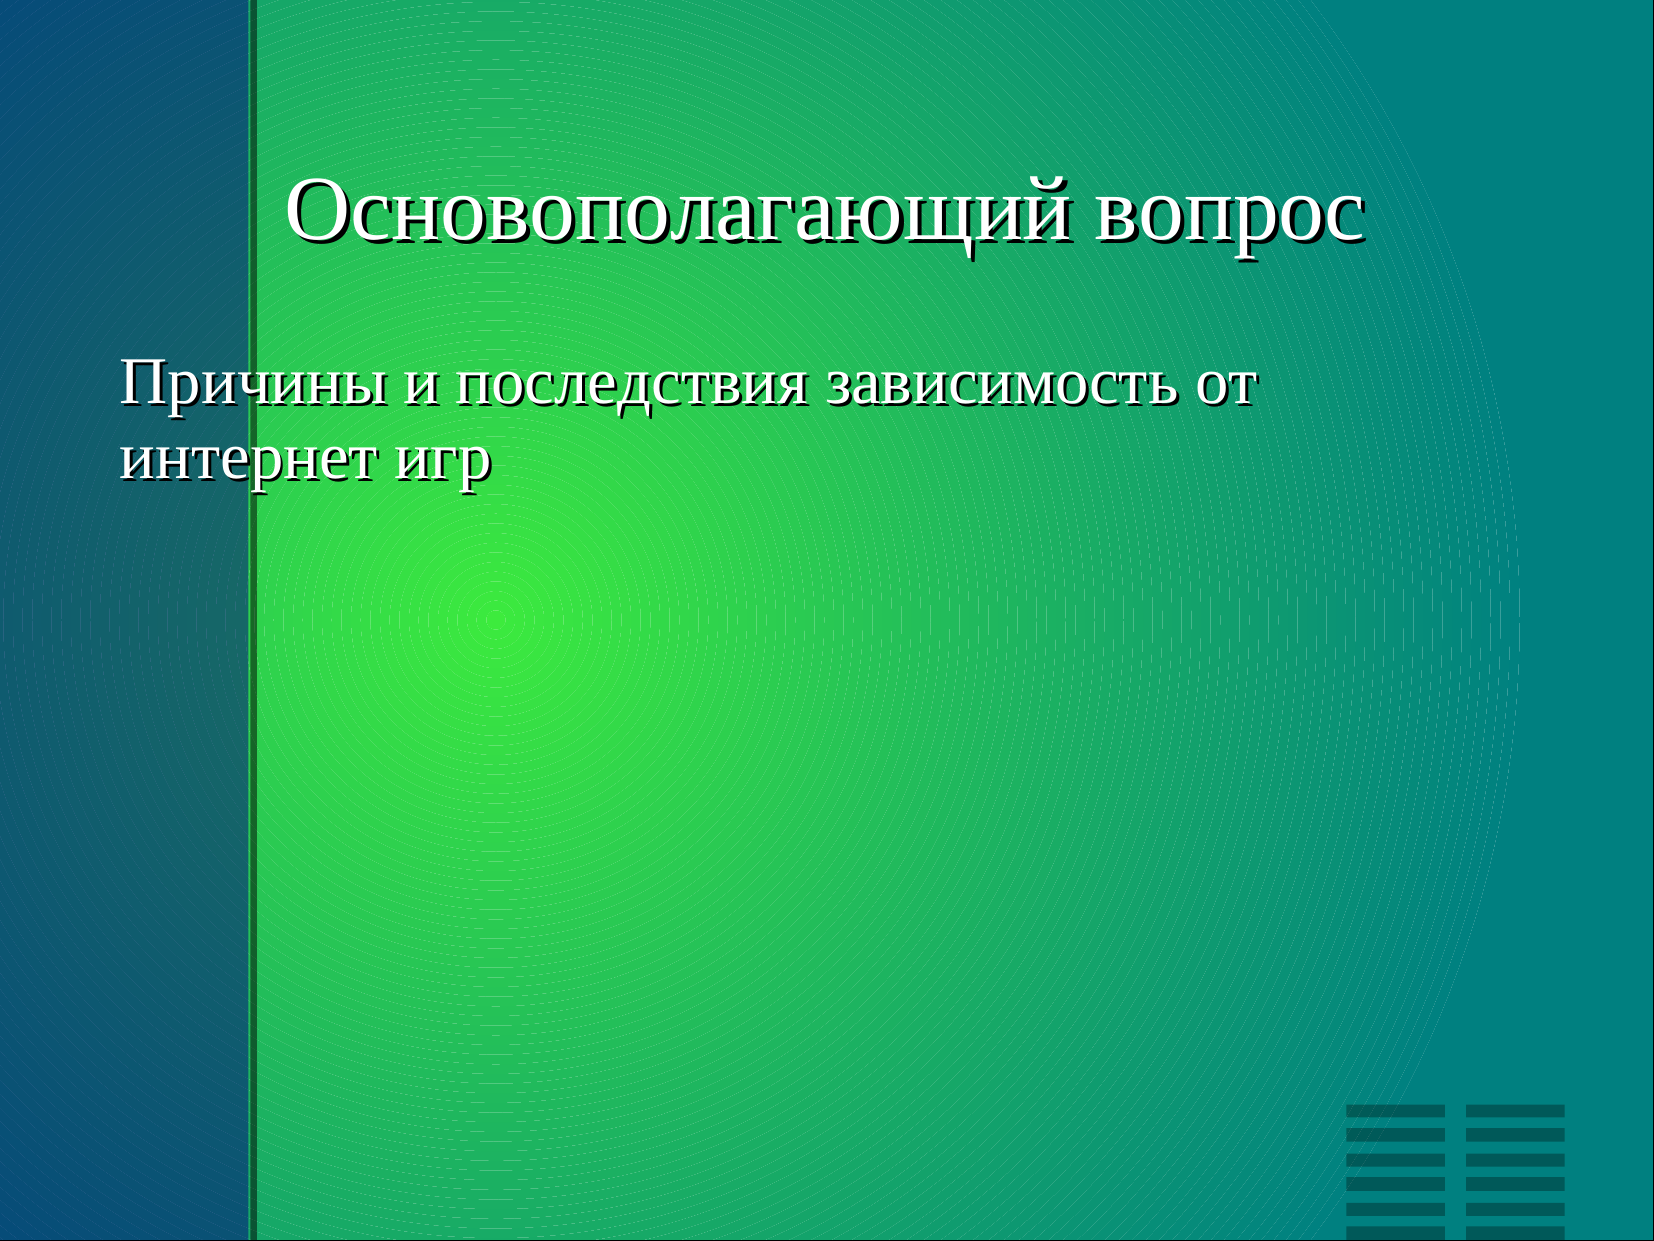

# Основополагающий вопрос
Причины и последствия зависимость от интернет игр